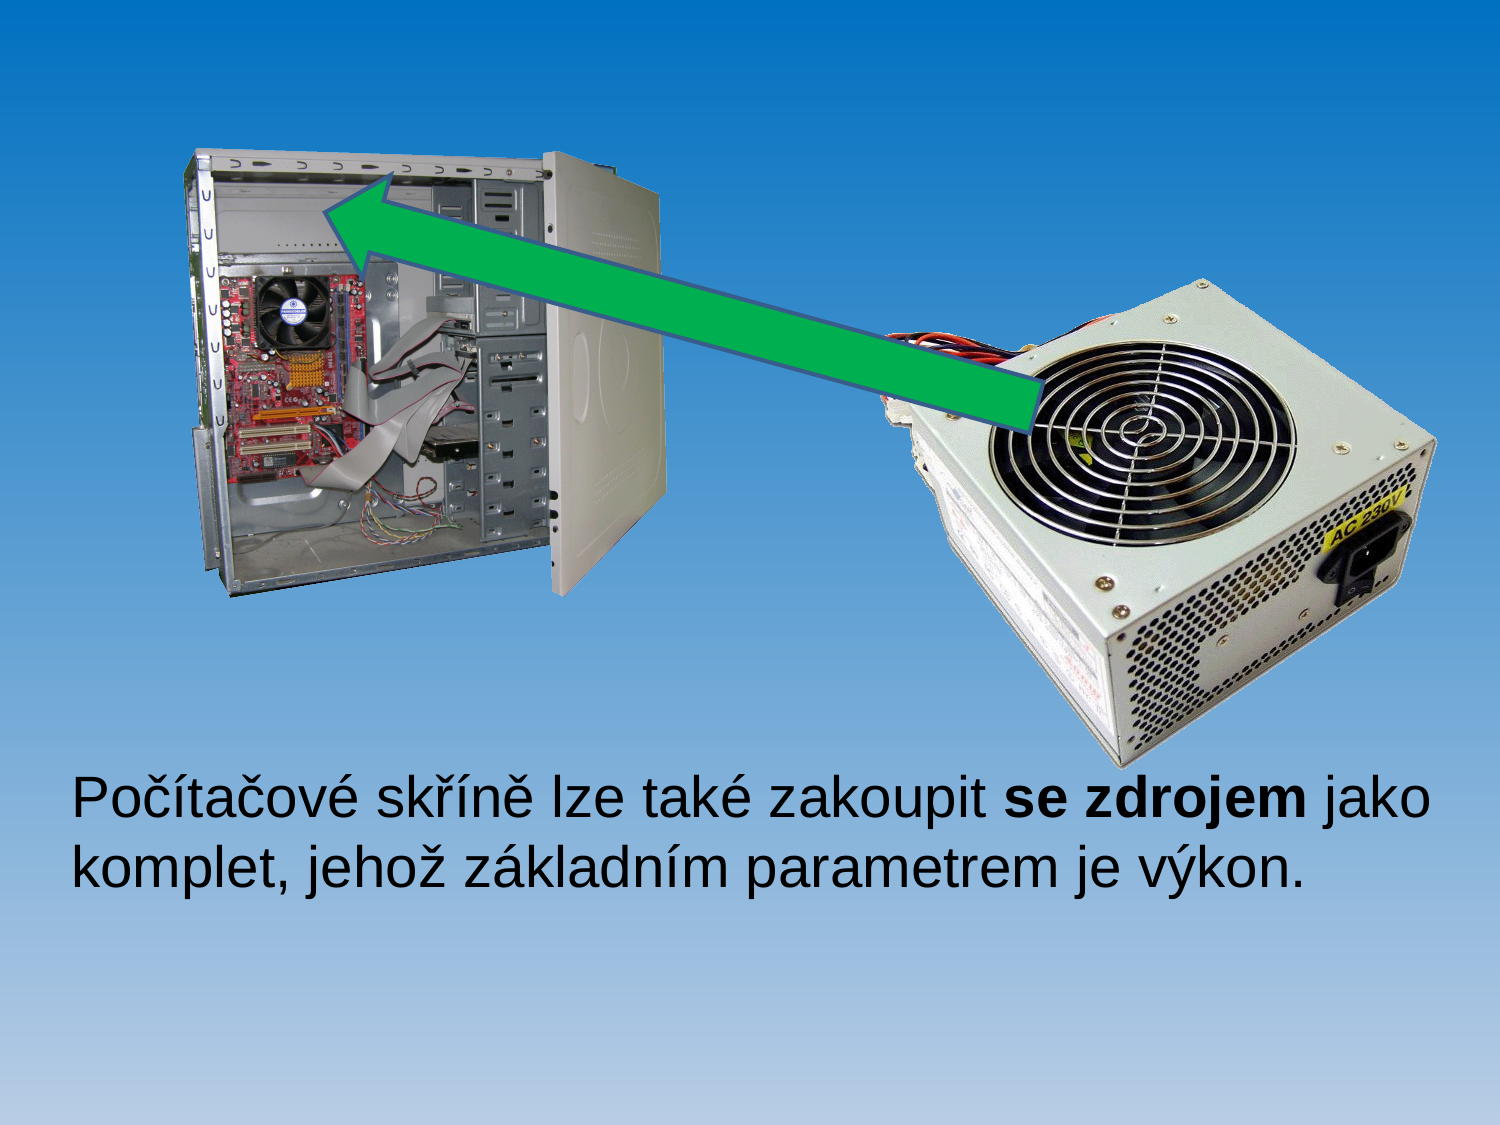

# Počítačové skříně lze také zakoupit se zdrojem jako komplet, jehož základním parametrem je výkon.